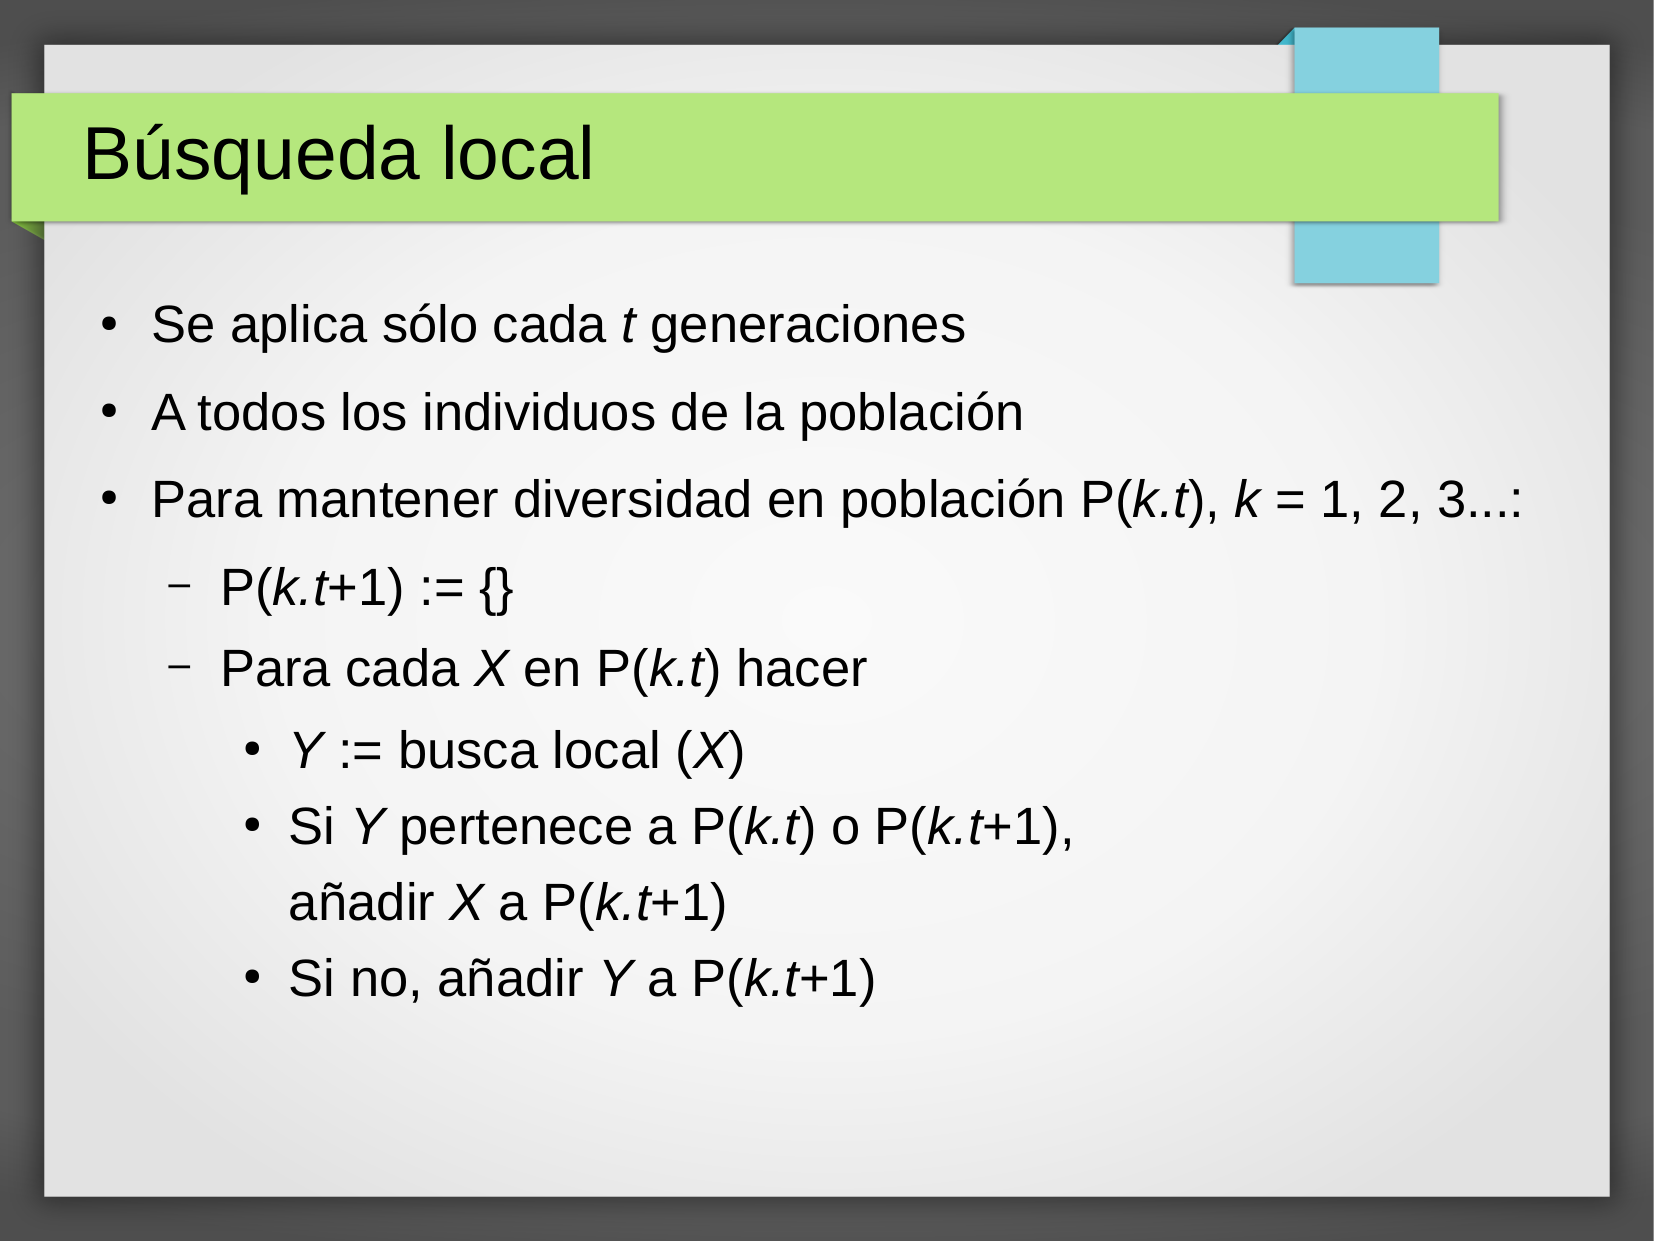

# Búsqueda local
Se aplica sólo cada t generaciones
A todos los individuos de la población
Para mantener diversidad en población P(k.t), k = 1, 2, 3...:
P(k.t+1) := {}
Para cada X en P(k.t) hacer
Y := busca local (X)
Si Y pertenece a P(k.t) o P(k.t+1),
añadir X a P(k.t+1)
Si no, añadir Y a P(k.t+1)